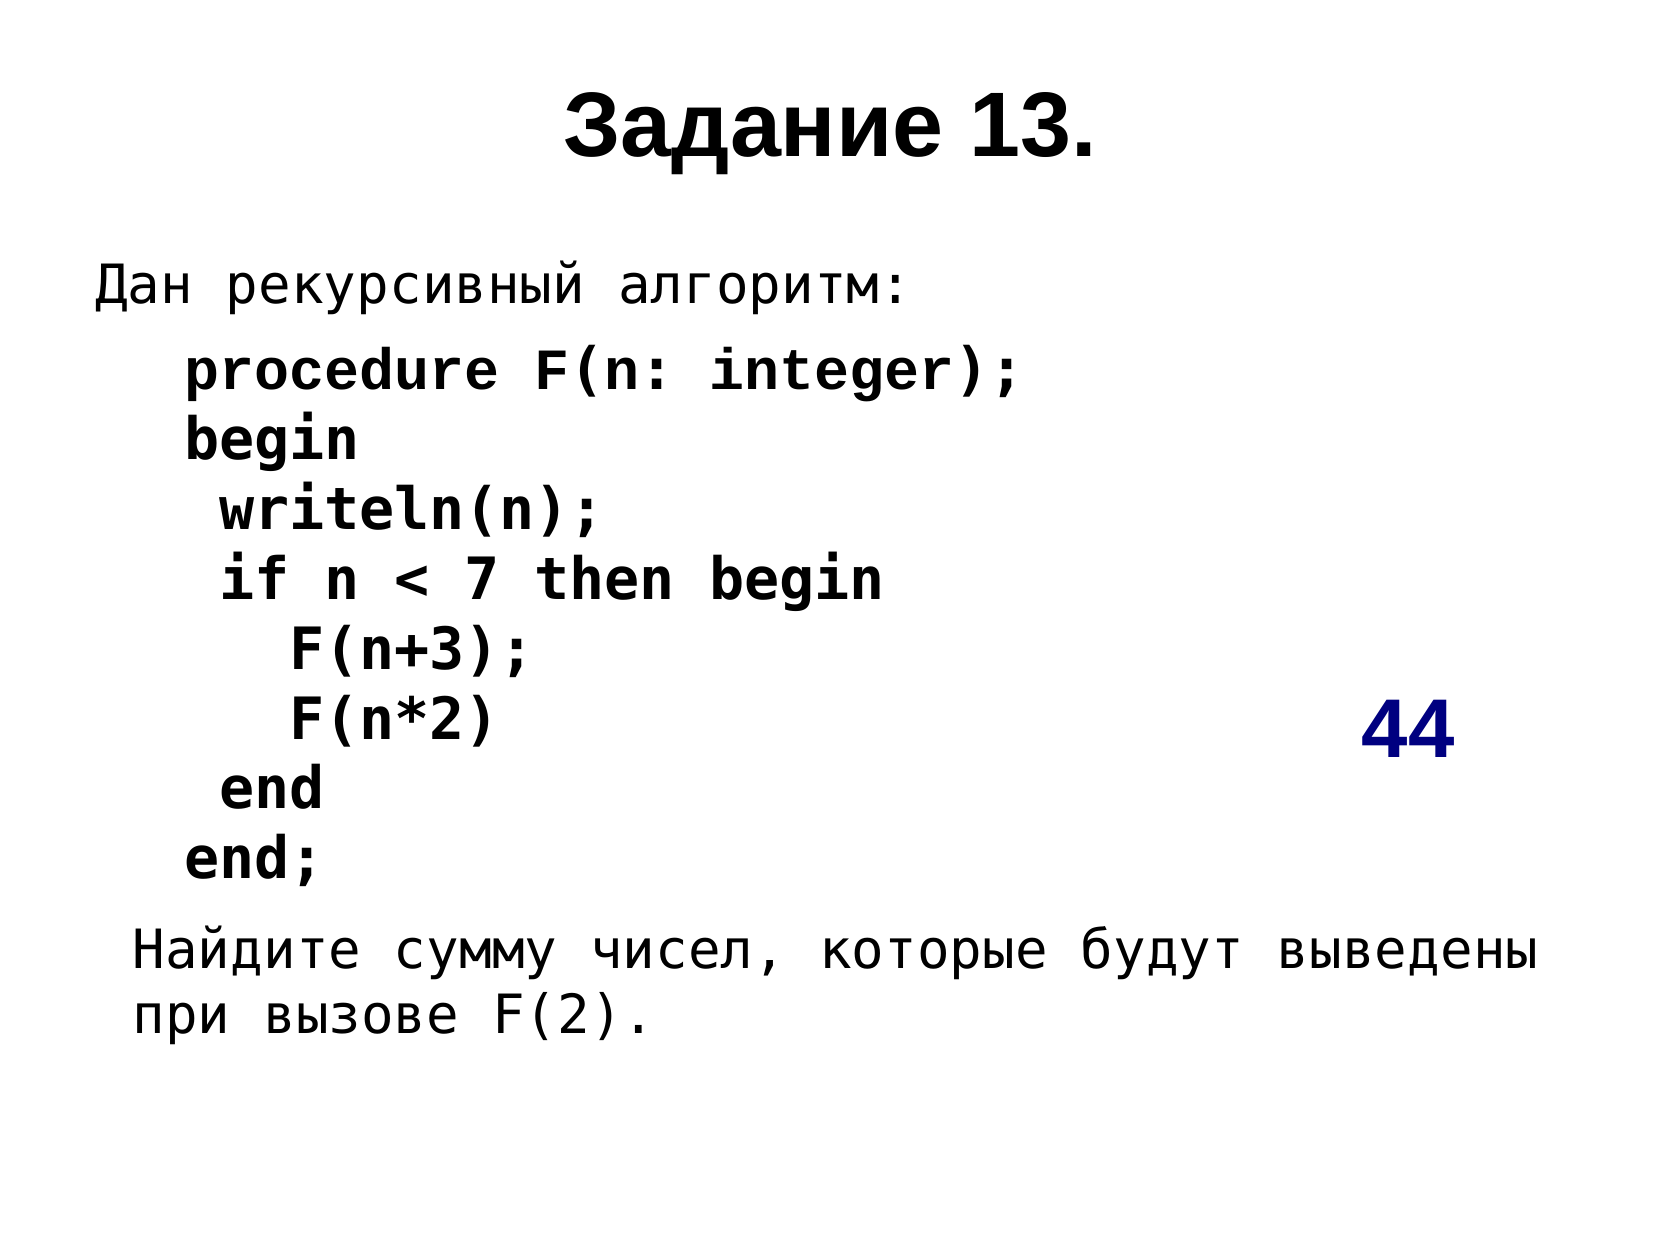

# Задание 13.
Дан рекурсивный алгоритм:
procedure F(n: integer);
begin
 writeln(n);
 if n < 7 then begin
 F(n+3);
 F(n*2)
 end
end;
Найдите сумму чисел, которые будут выведены при вызове F(2).
44